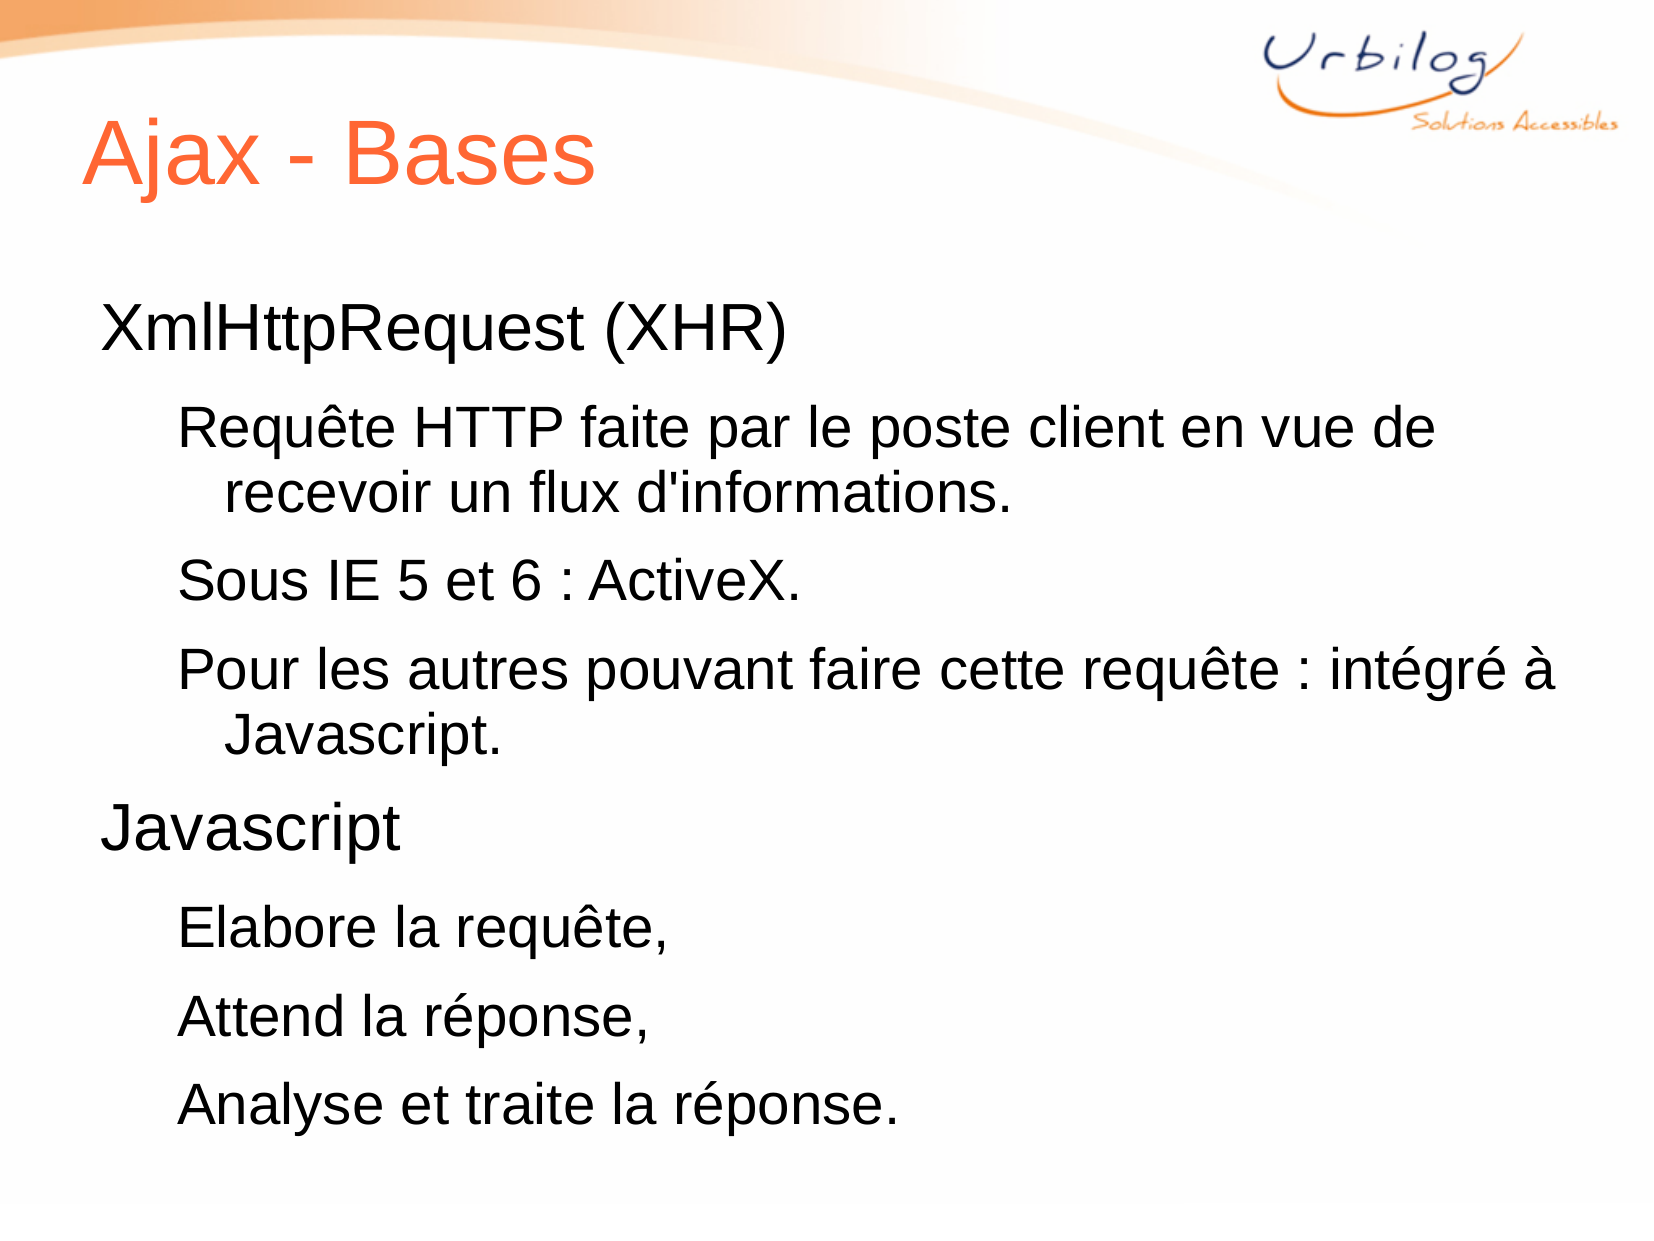

# Ajax - Bases
XmlHttpRequest (XHR)
Requête HTTP faite par le poste client en vue de recevoir un flux d'informations.
Sous IE 5 et 6 : ActiveX.
Pour les autres pouvant faire cette requête : intégré à Javascript.
Javascript
Elabore la requête,
Attend la réponse,
Analyse et traite la réponse.